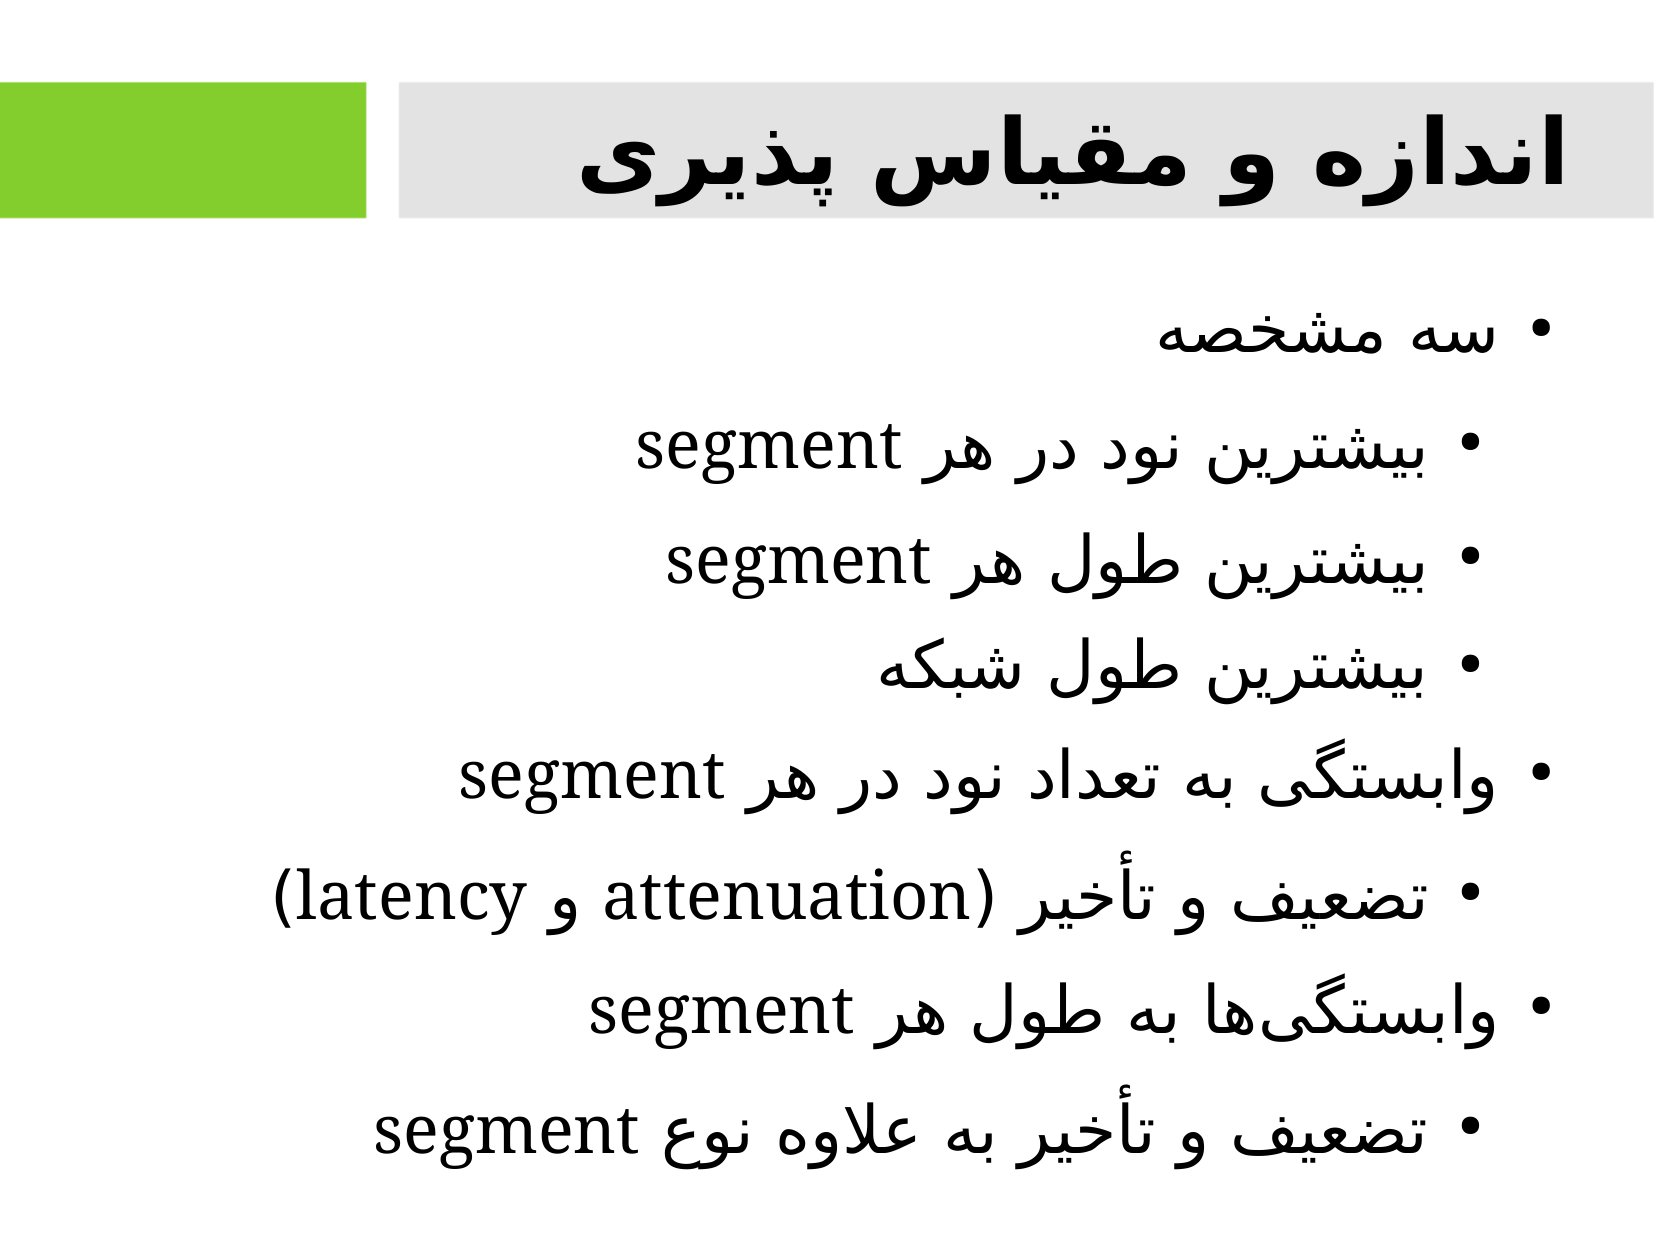

# اندازه و مقیاس پذیری
سه مشخصه
بیشترین نود در هر segment
بیشترین طول هر segment
بیشترین طول شبکه
وابستگی به تعداد نود در هر segment
تضعیف و تأخیر (attenuation و latency)
وابستگی‌ها به طول هر segment
تضعیف و تأخیر به علاوه نوع segment